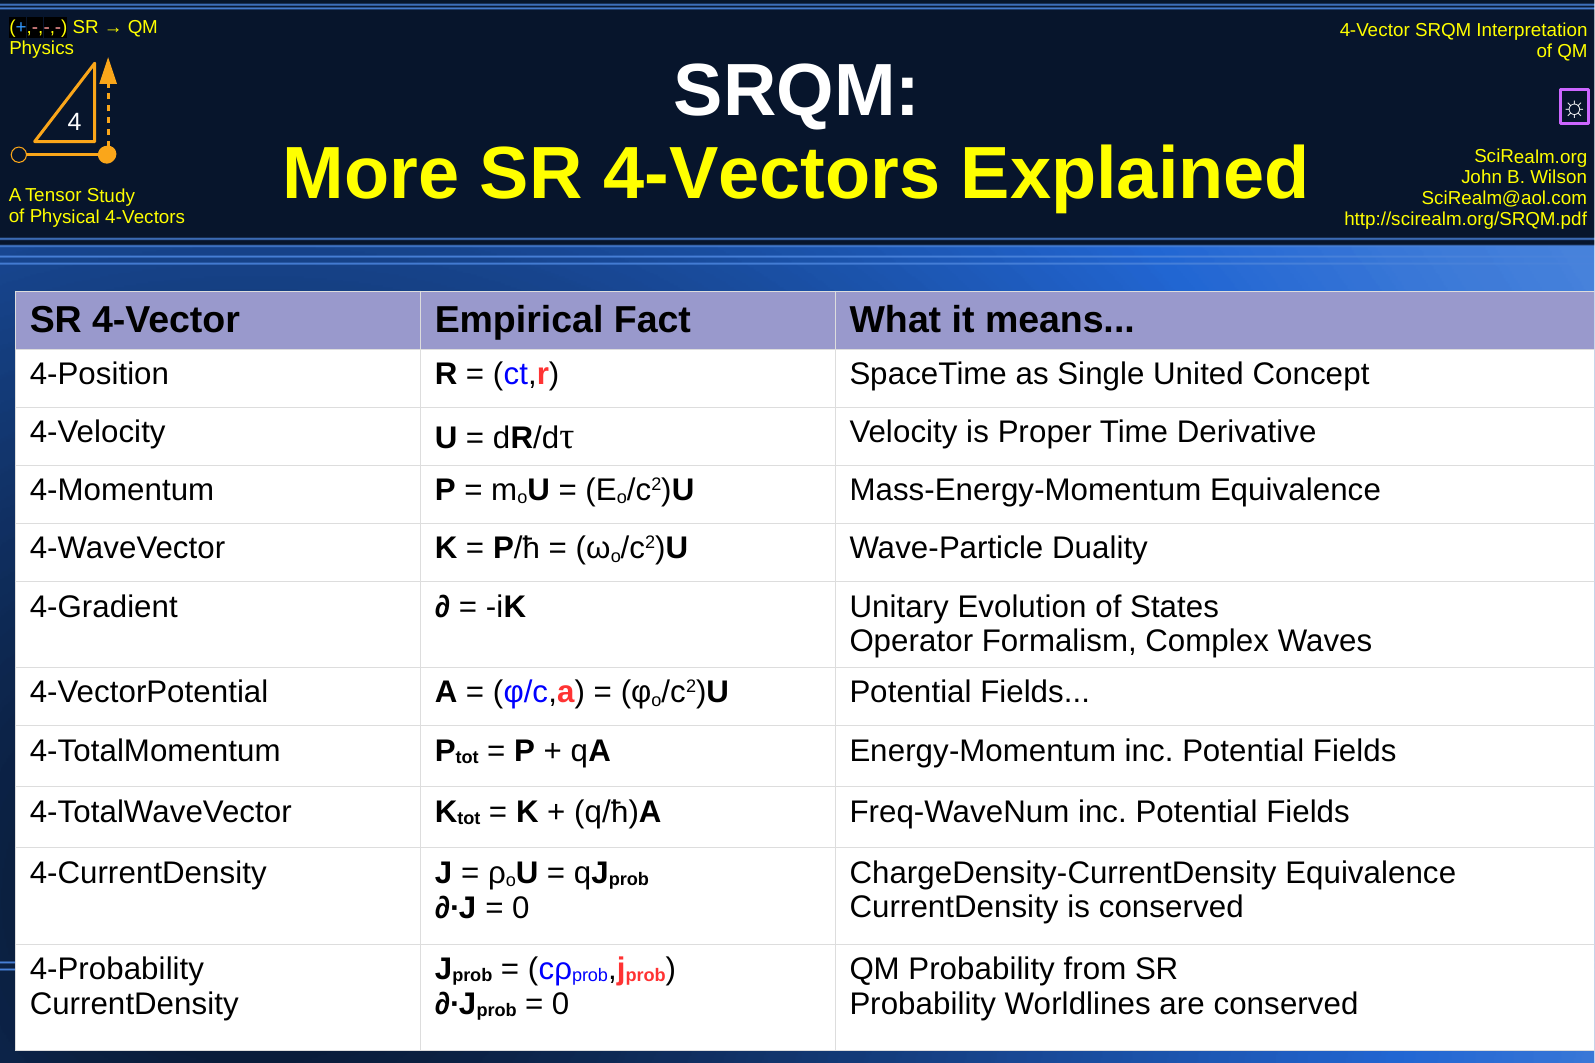

(+,-,-,-) SR → QM
Physics
A Tensor Study
of Physical 4-Vectors
4-Vector SRQM Interpretation
of QM
SciRealm.org
John B. Wilson
SciRealm@aol.com
http://scirealm.org/SRQM.pdf
# SRQM: More SR 4-Vectors Explained
4
☼
| SR 4-Vector | Empirical Fact | What it means... |
| --- | --- | --- |
| 4-Position | R = (ct,r) | SpaceTime as Single United Concept |
| 4-Velocity | U = dR/dτ | Velocity is Proper Time Derivative |
| 4-Momentum | P = moU = (Eo/c2)U | Mass-Energy-Momentum Equivalence |
| 4-WaveVector | K = P/ħ = (ωo/c2)U | Wave-Particle Duality |
| 4-Gradient | ∂ = -iK | Unitary Evolution of States Operator Formalism, Complex Waves |
| 4-VectorPotential | A = (φ/c,a) = (φo/c2)U | Potential Fields... |
| 4-TotalMomentum | Ptot = P + qA | Energy-Momentum inc. Potential Fields |
| 4-TotalWaveVector | Ktot = K + (q/ħ)A | Freq-WaveNum inc. Potential Fields |
| 4-CurrentDensity | J = ρoU = qJprob ∂∙J = 0 | ChargeDensity-CurrentDensity Equivalence CurrentDensity is conserved |
| 4-Probability CurrentDensity | Jprob = (cρprob,jprob) ∂∙Jprob = 0 | QM Probability from SR Probability Worldlines are conserved |